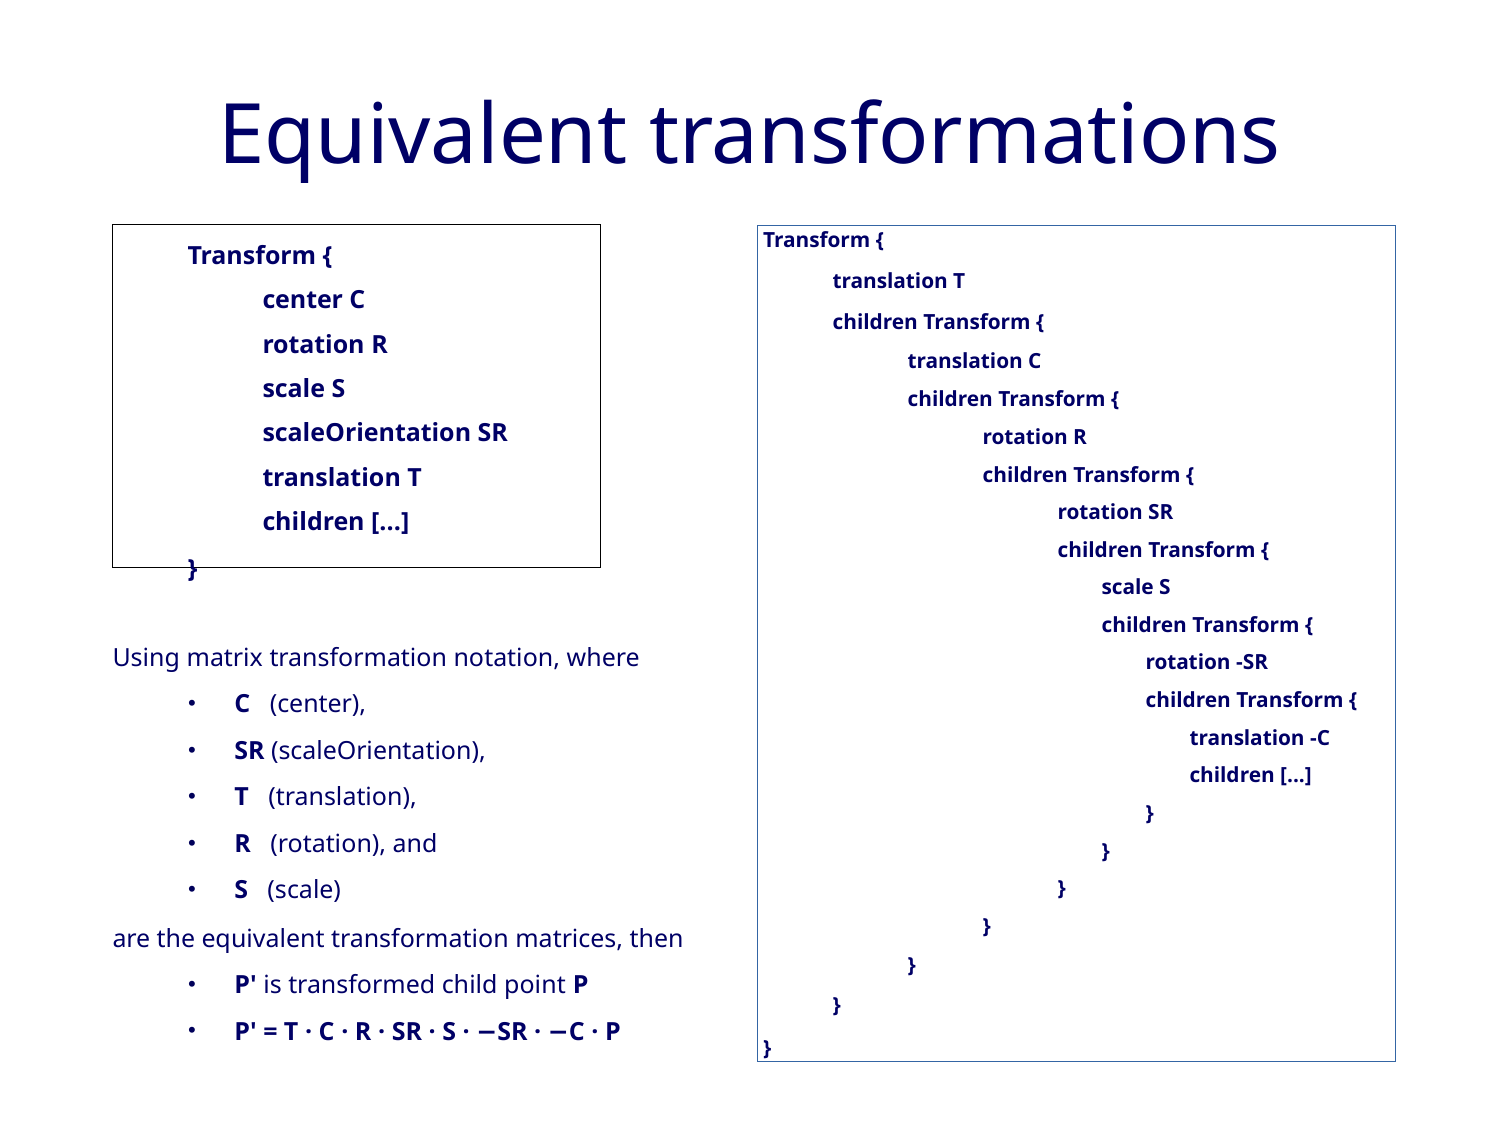

# Equivalent transformations
 Transform {
translation T
children Transform {
translation C
children Transform {
rotation R
children Transform {
rotation SR
children Transform {
 scale S
 children Transform {
 rotation -SR
 children Transform {
 translation -C
 children [...]
 }
 }
}
}
}
}
 }
Transform {
center C
rotation R
scale S
scaleOrientation SR
translation T
children [...]
}
Using matrix transformation notation, where
C (center),
SR (scaleOrientation),
T (translation),
R (rotation), and
S (scale)
are the equivalent transformation matrices, then
P' is transformed child point P
P' = T · C · R · SR · S · −SR · −C · P